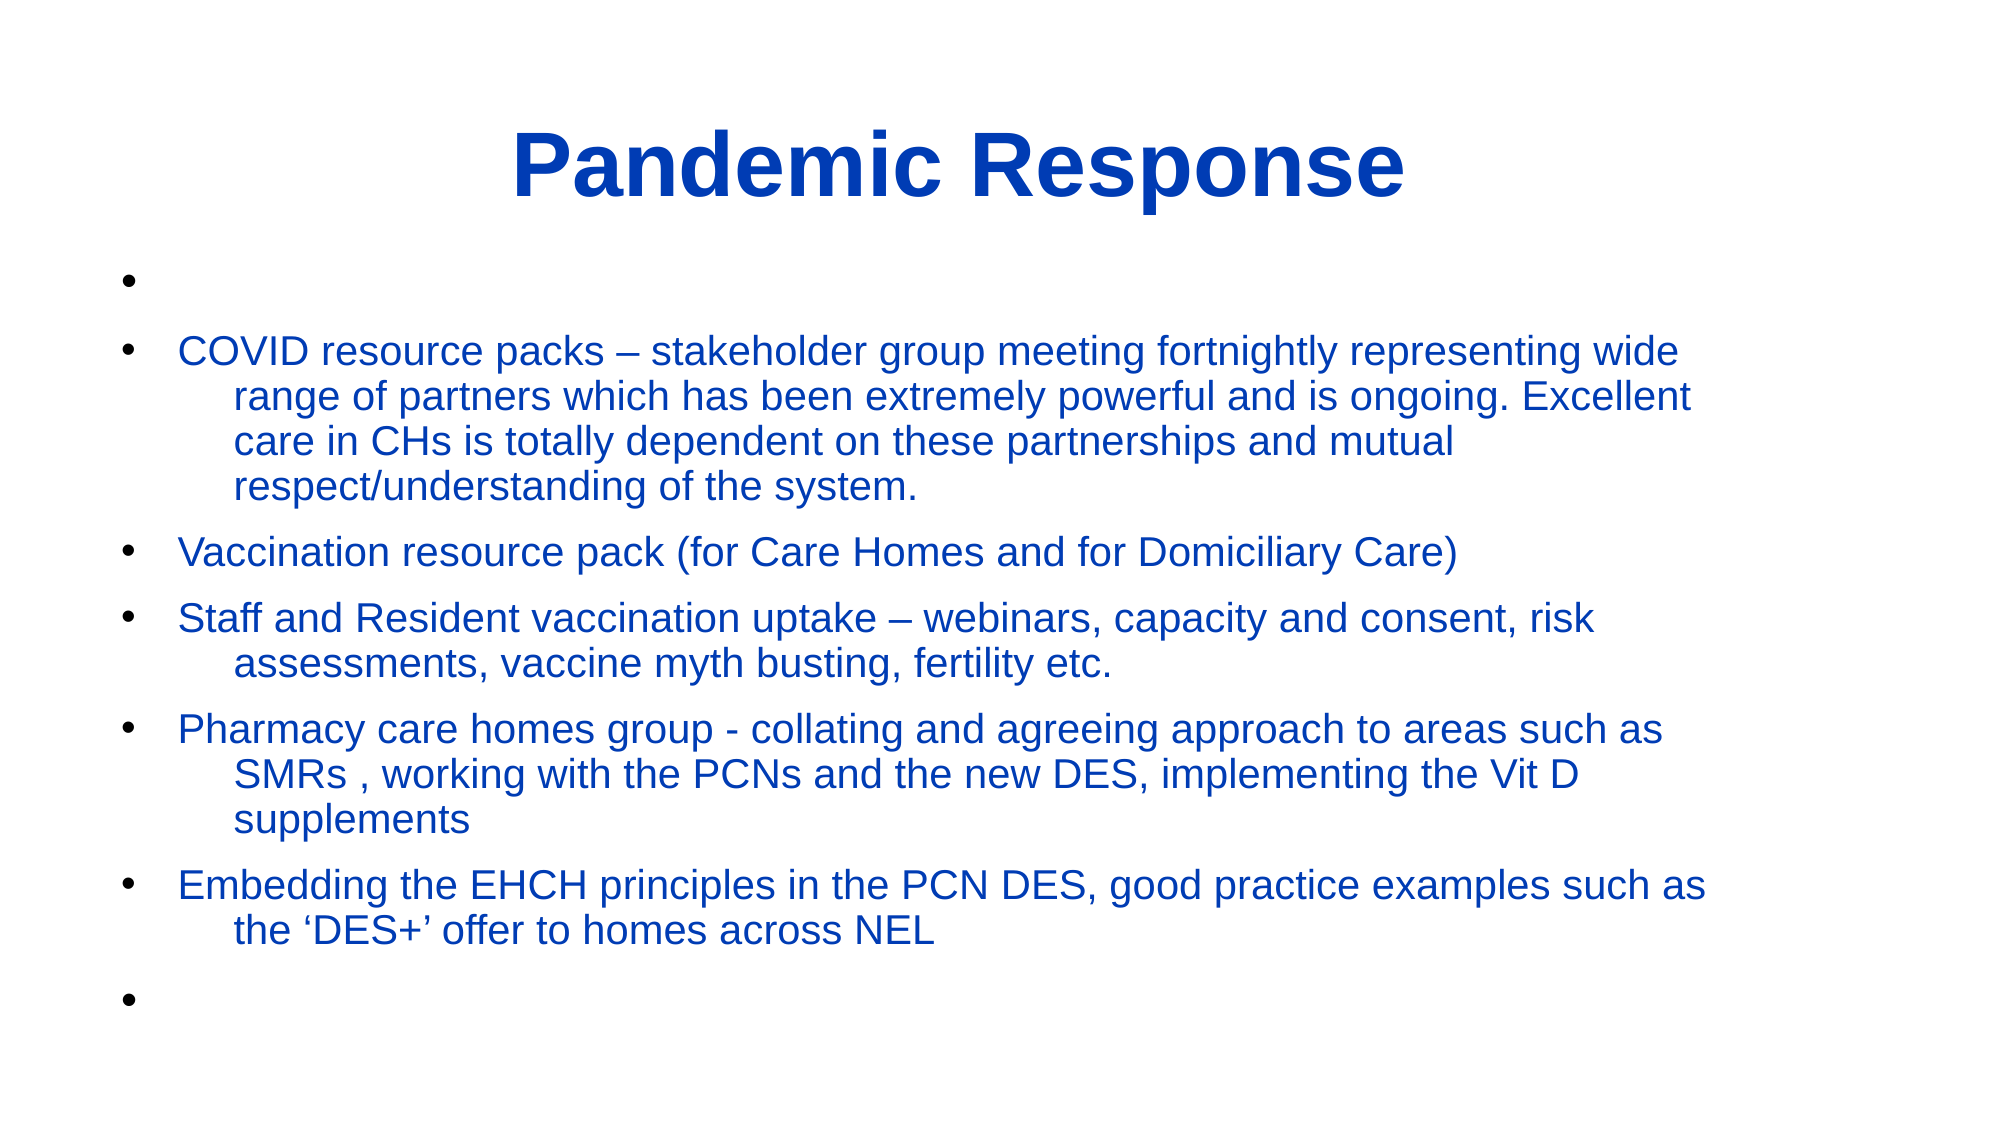

# Pandemic Response
COVID resource packs – stakeholder group meeting fortnightly representing wide range of partners which has been extremely powerful and is ongoing. Excellent care in CHs is totally dependent on these partnerships and mutual respect/understanding of the system.
Vaccination resource pack (for Care Homes and for Domiciliary Care)
Staff and Resident vaccination uptake – webinars, capacity and consent, risk assessments, vaccine myth busting, fertility etc.
Pharmacy care homes group - collating and agreeing approach to areas such as SMRs , working with the PCNs and the new DES, implementing the Vit D supplements
Embedding the EHCH principles in the PCN DES, good practice examples such as the ‘DES+’ offer to homes across NEL